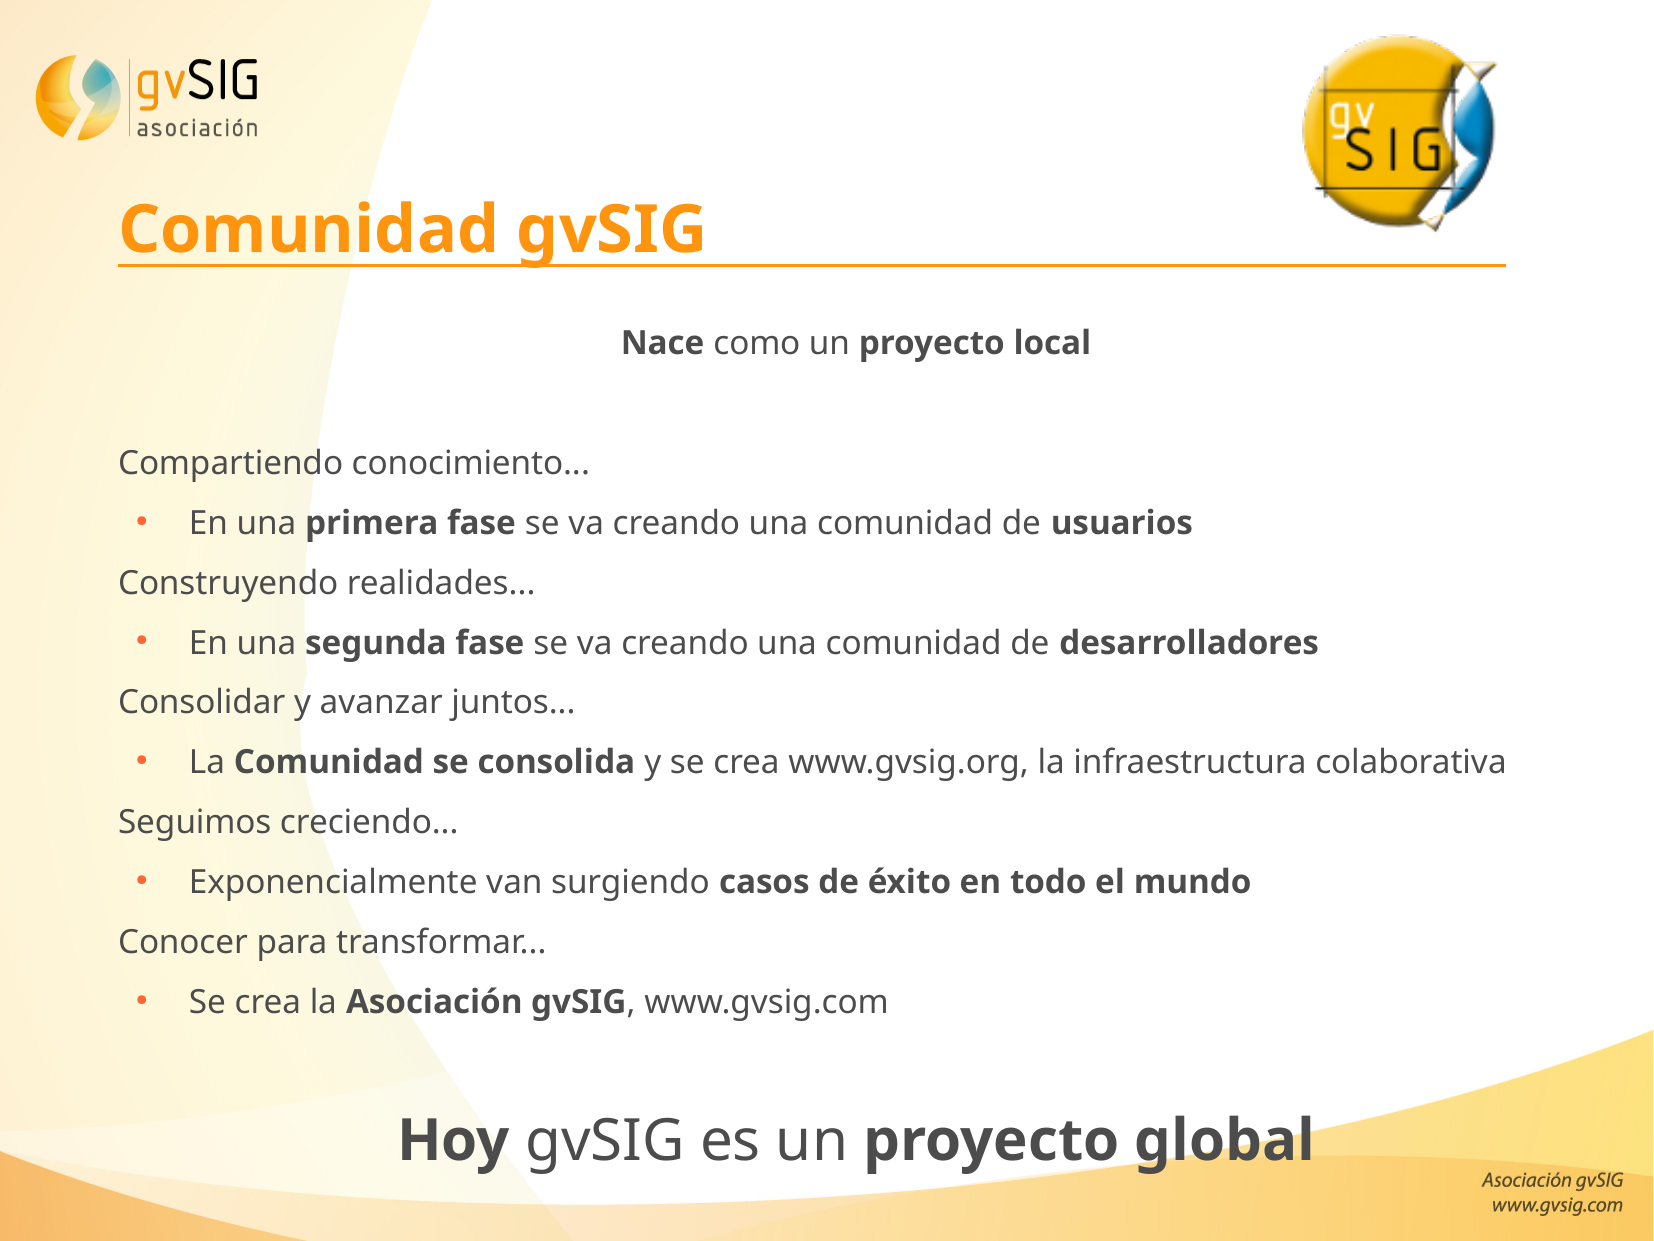

# Comunidad gvSIG
Nace como un proyecto local
Compartiendo conocimiento...
En una primera fase se va creando una comunidad de usuarios
Construyendo realidades...
En una segunda fase se va creando una comunidad de desarrolladores
Consolidar y avanzar juntos...
La Comunidad se consolida y se crea www.gvsig.org, la infraestructura colaborativa
Seguimos creciendo...
Exponencialmente van surgiendo casos de éxito en todo el mundo
Conocer para transformar...
Se crea la Asociación gvSIG, www.gvsig.com
Hoy gvSIG es un proyecto global